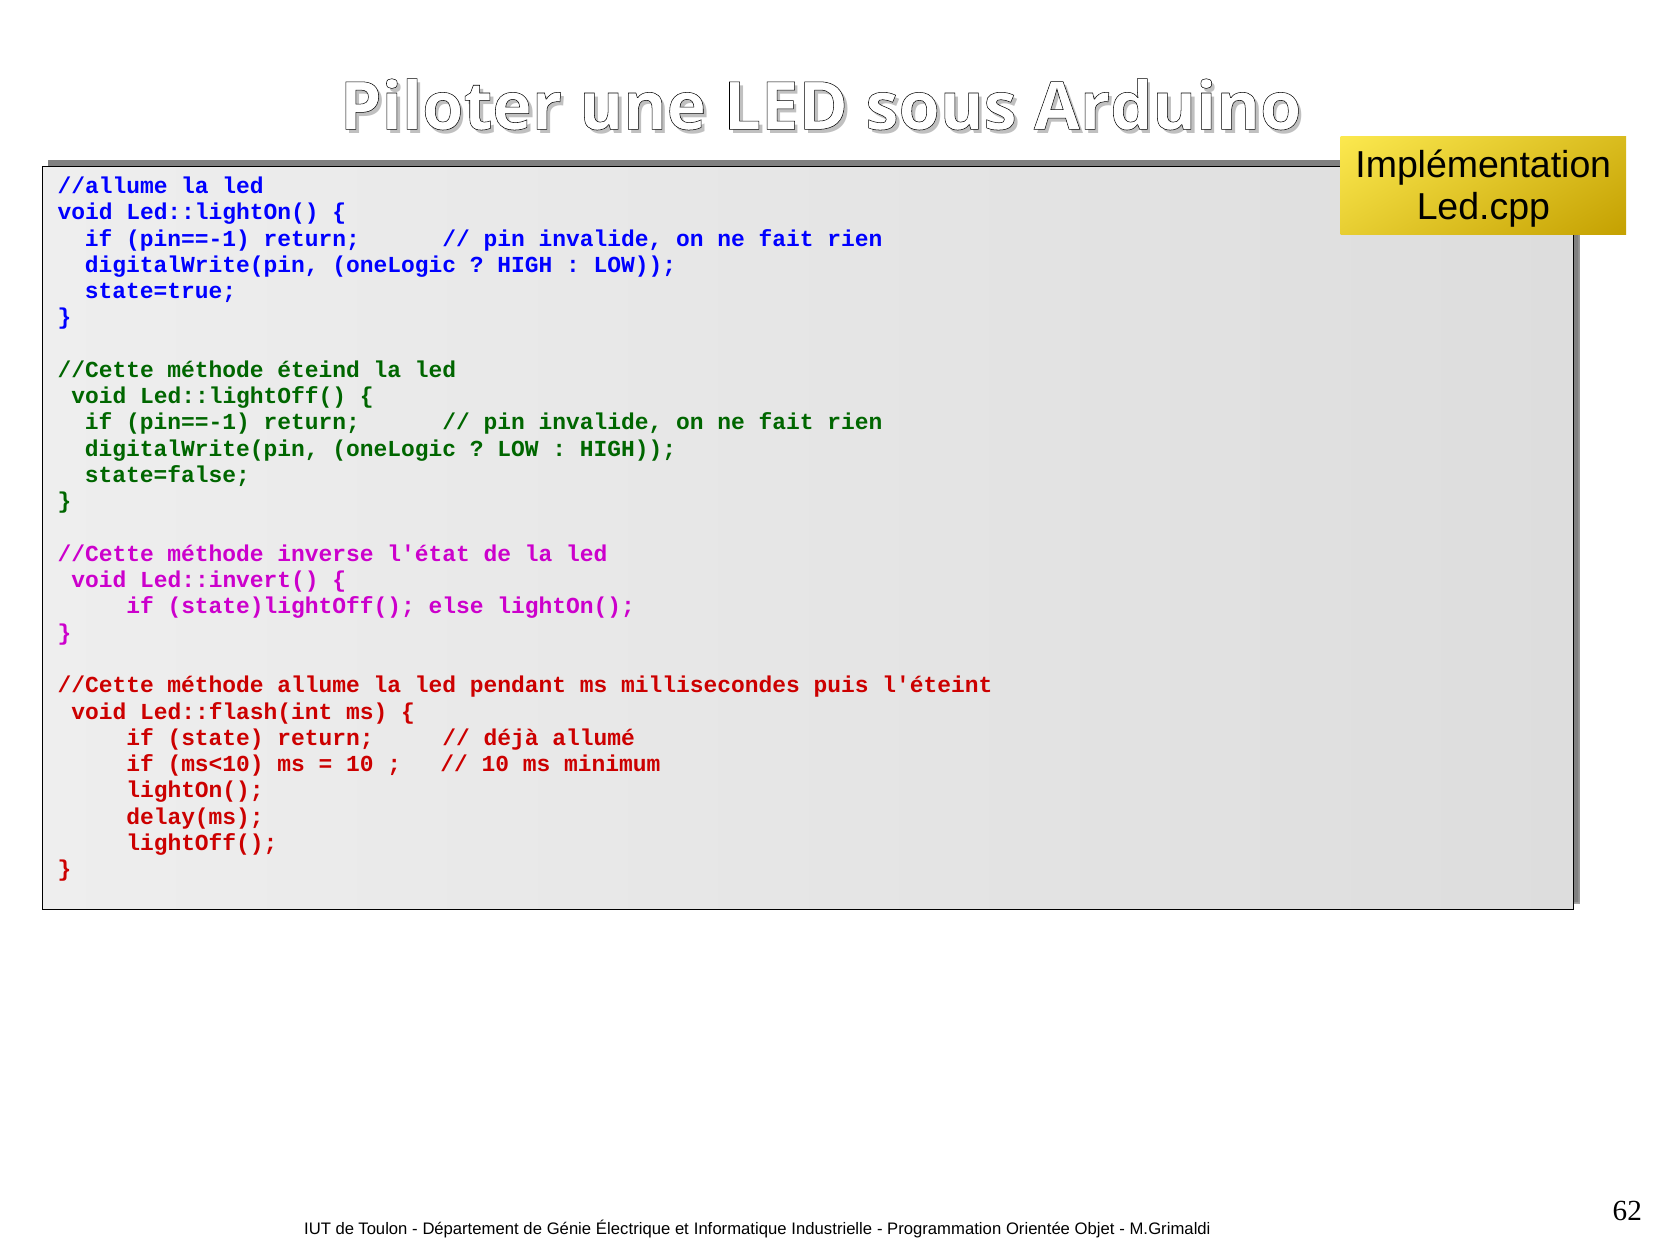

# Piloter une LED sous Arduino
Implémentation
Led.cpp
//allume la led
void Led::lightOn() {
 if (pin==-1) return; // pin invalide, on ne fait rien
 digitalWrite(pin, (oneLogic ? HIGH : LOW));
 state=true;
}
//Cette méthode éteind la led
 void Led::lightOff() {
 if (pin==-1) return; // pin invalide, on ne fait rien
 digitalWrite(pin, (oneLogic ? LOW : HIGH));
 state=false;
}
//Cette méthode inverse l'état de la led
 void Led::invert() {
 if (state)lightOff(); else lightOn();
}
//Cette méthode allume la led pendant ms millisecondes puis l'éteint
 void Led::flash(int ms) {
 if (state) return; // déjà allumé
 if (ms<10) ms = 10 ;	 // 10 ms minimum
 lightOn();
 delay(ms);
 lightOff();
}